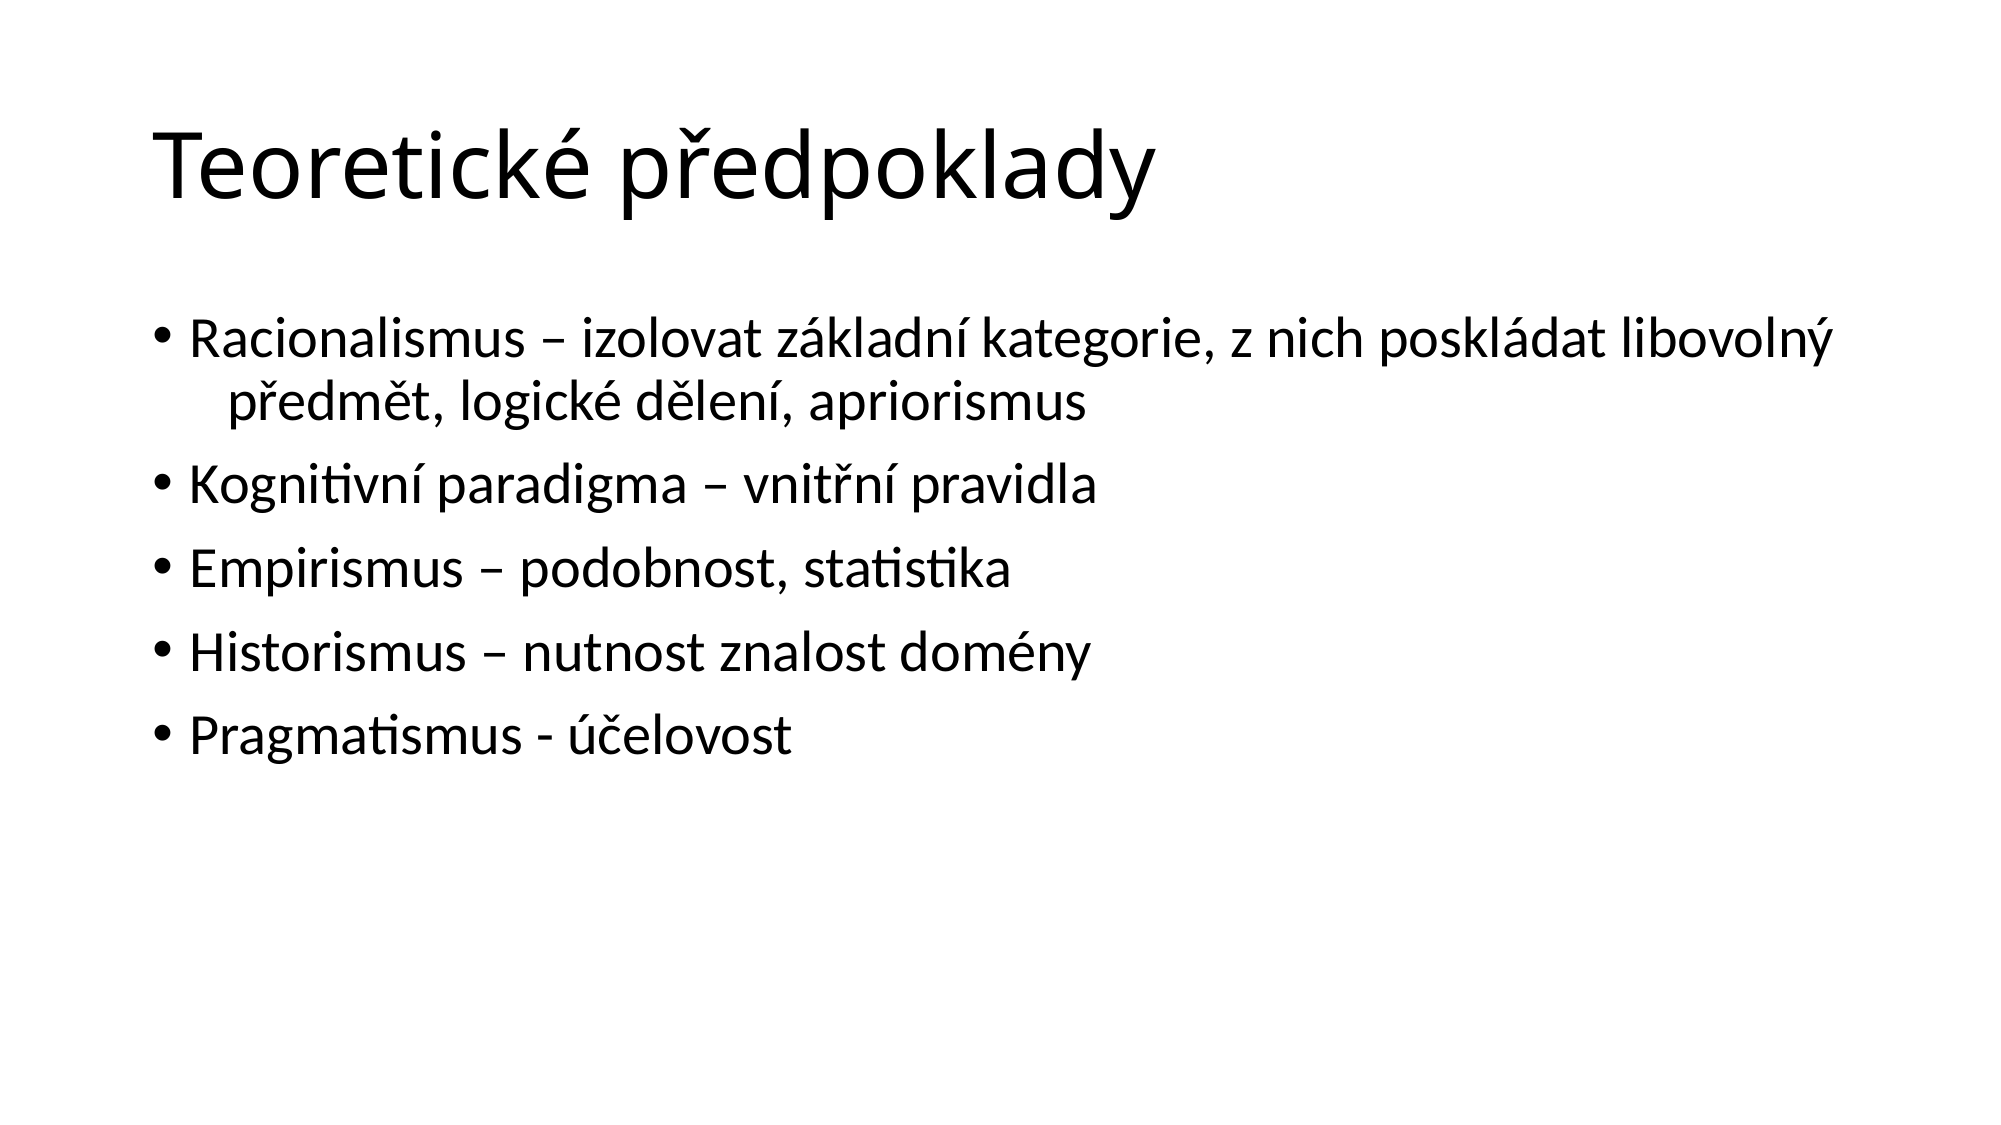

# Teoretické předpoklady
Racionalismus – izolovat základní kategorie, z nich poskládat libovolný předmět, logické dělení, apriorismus
Kognitivní paradigma – vnitřní pravidla
Empirismus – podobnost, statistika
Historismus – nutnost znalost domény
Pragmatismus - účelovost